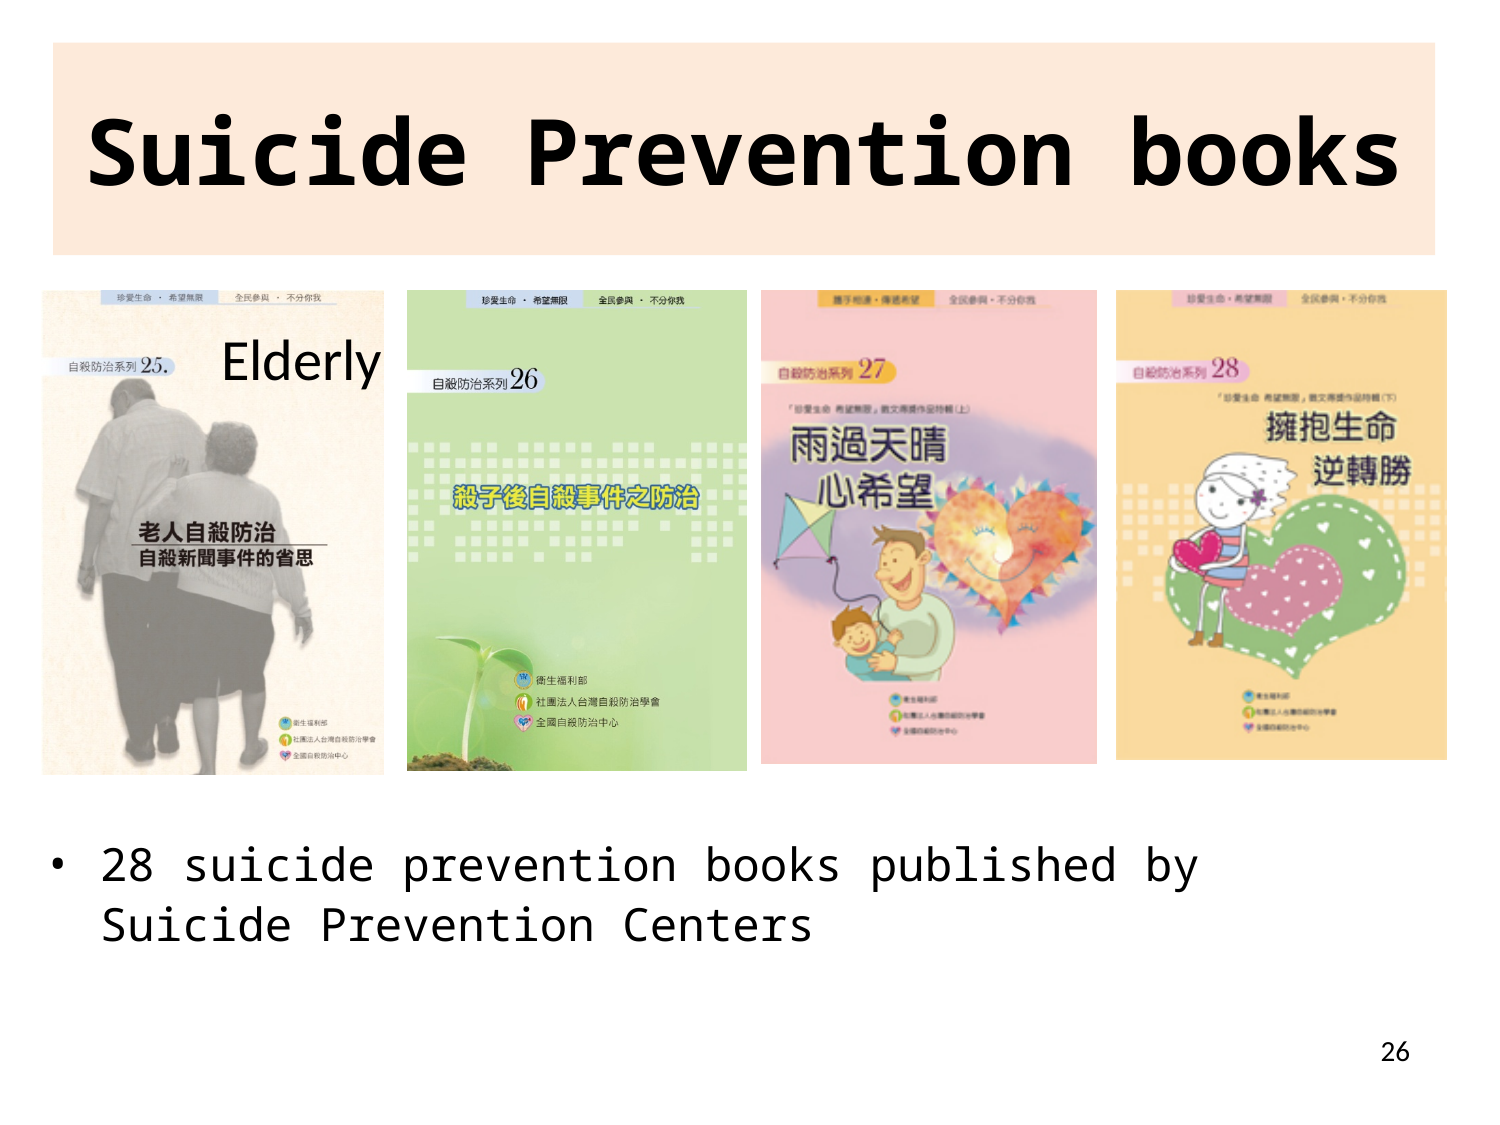

# Suicide Prevention books
Elderly
28 suicide prevention books published by Suicide Prevention Centers